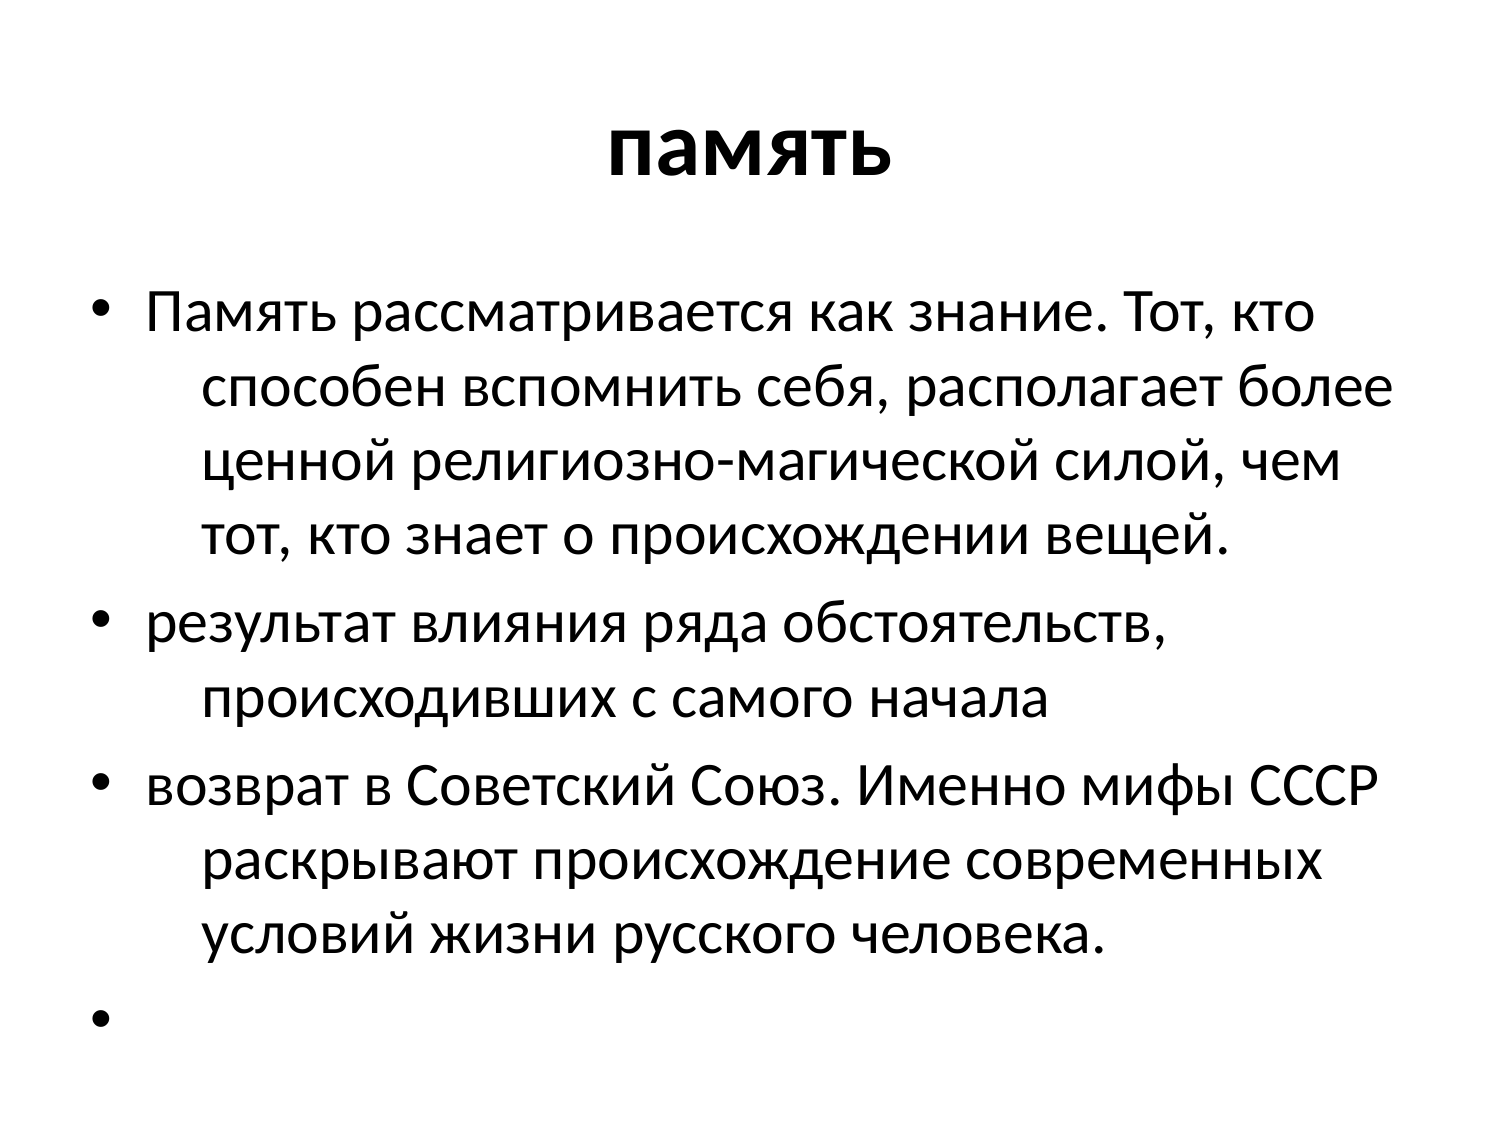

# память
Память рассматривается как знание. Тот, кто способен вспомнить себя, располагает более ценной религиозно-магической силой, чем тот, кто знает о происхождении вещей.
результат влияния ряда обстоятельств, происходивших с самого начала
возврат в Советский Союз. Именно мифы СССР раскрывают происхождение современных условий жизни русского человека.